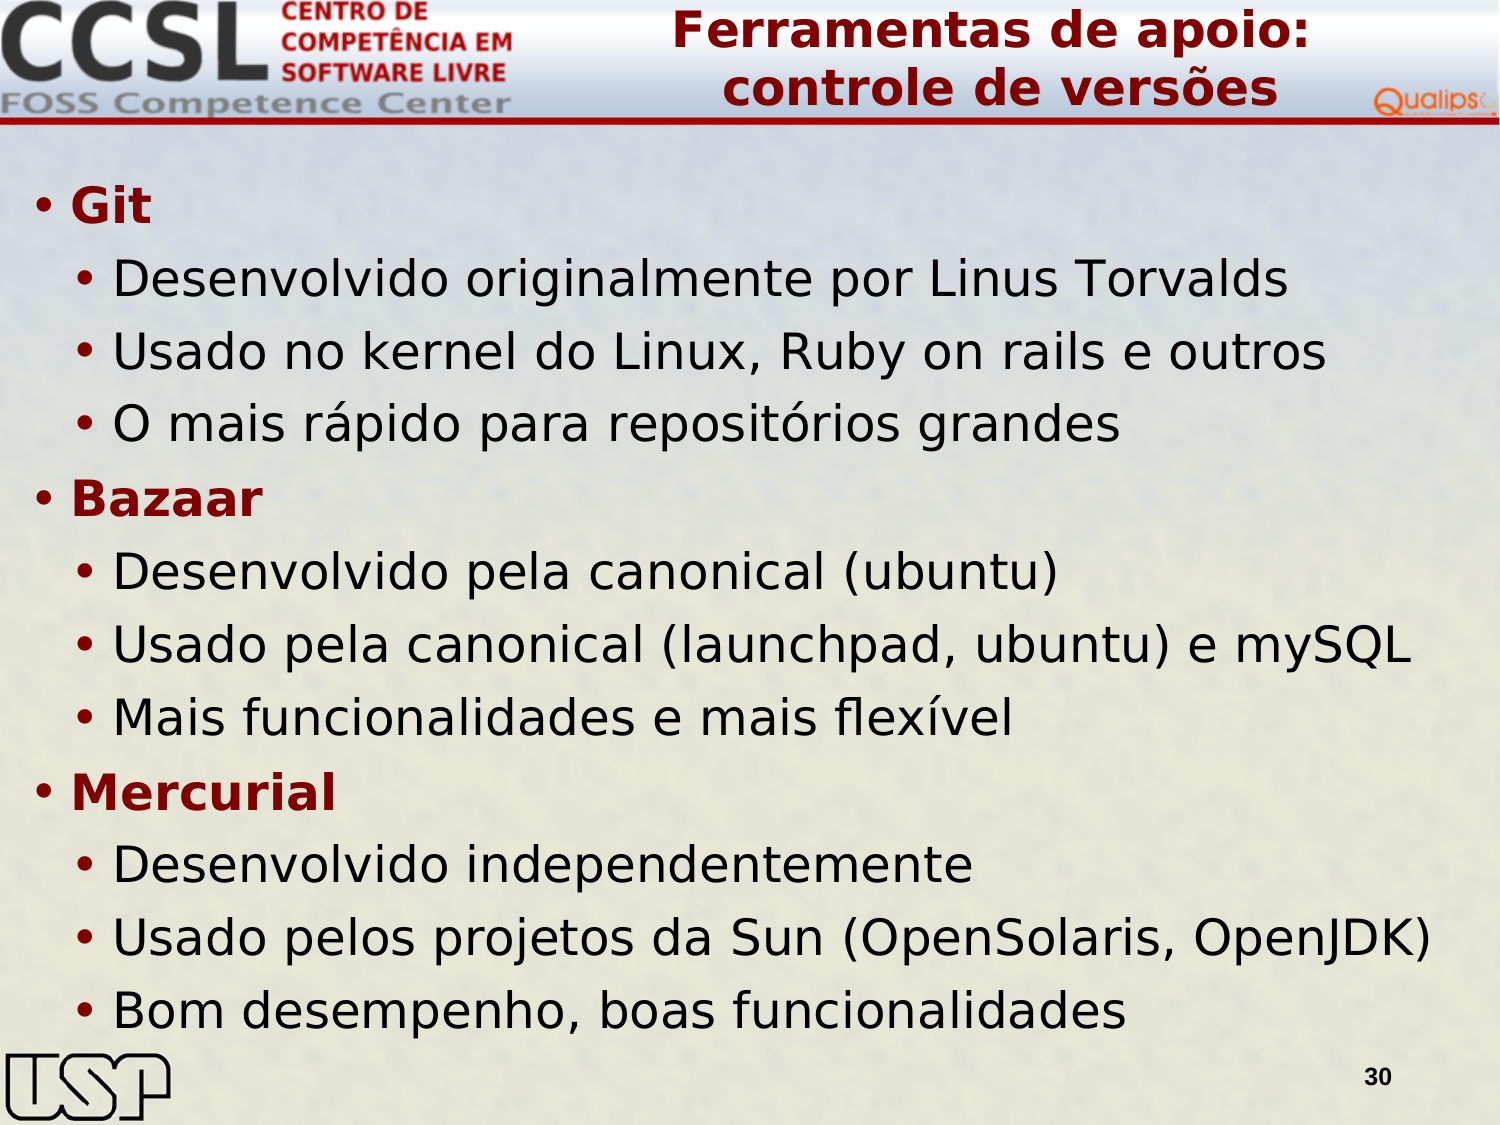

# Ferramentas de apoio: controle de versões
Git
Desenvolvido originalmente por Linus Torvalds
Usado no kernel do Linux, Ruby on rails e outros
O mais rápido para repositórios grandes
Bazaar
Desenvolvido pela canonical (ubuntu)
Usado pela canonical (launchpad, ubuntu) e mySQL
Mais funcionalidades e mais flexível
Mercurial
Desenvolvido independentemente
Usado pelos projetos da Sun (OpenSolaris, OpenJDK)
Bom desempenho, boas funcionalidades